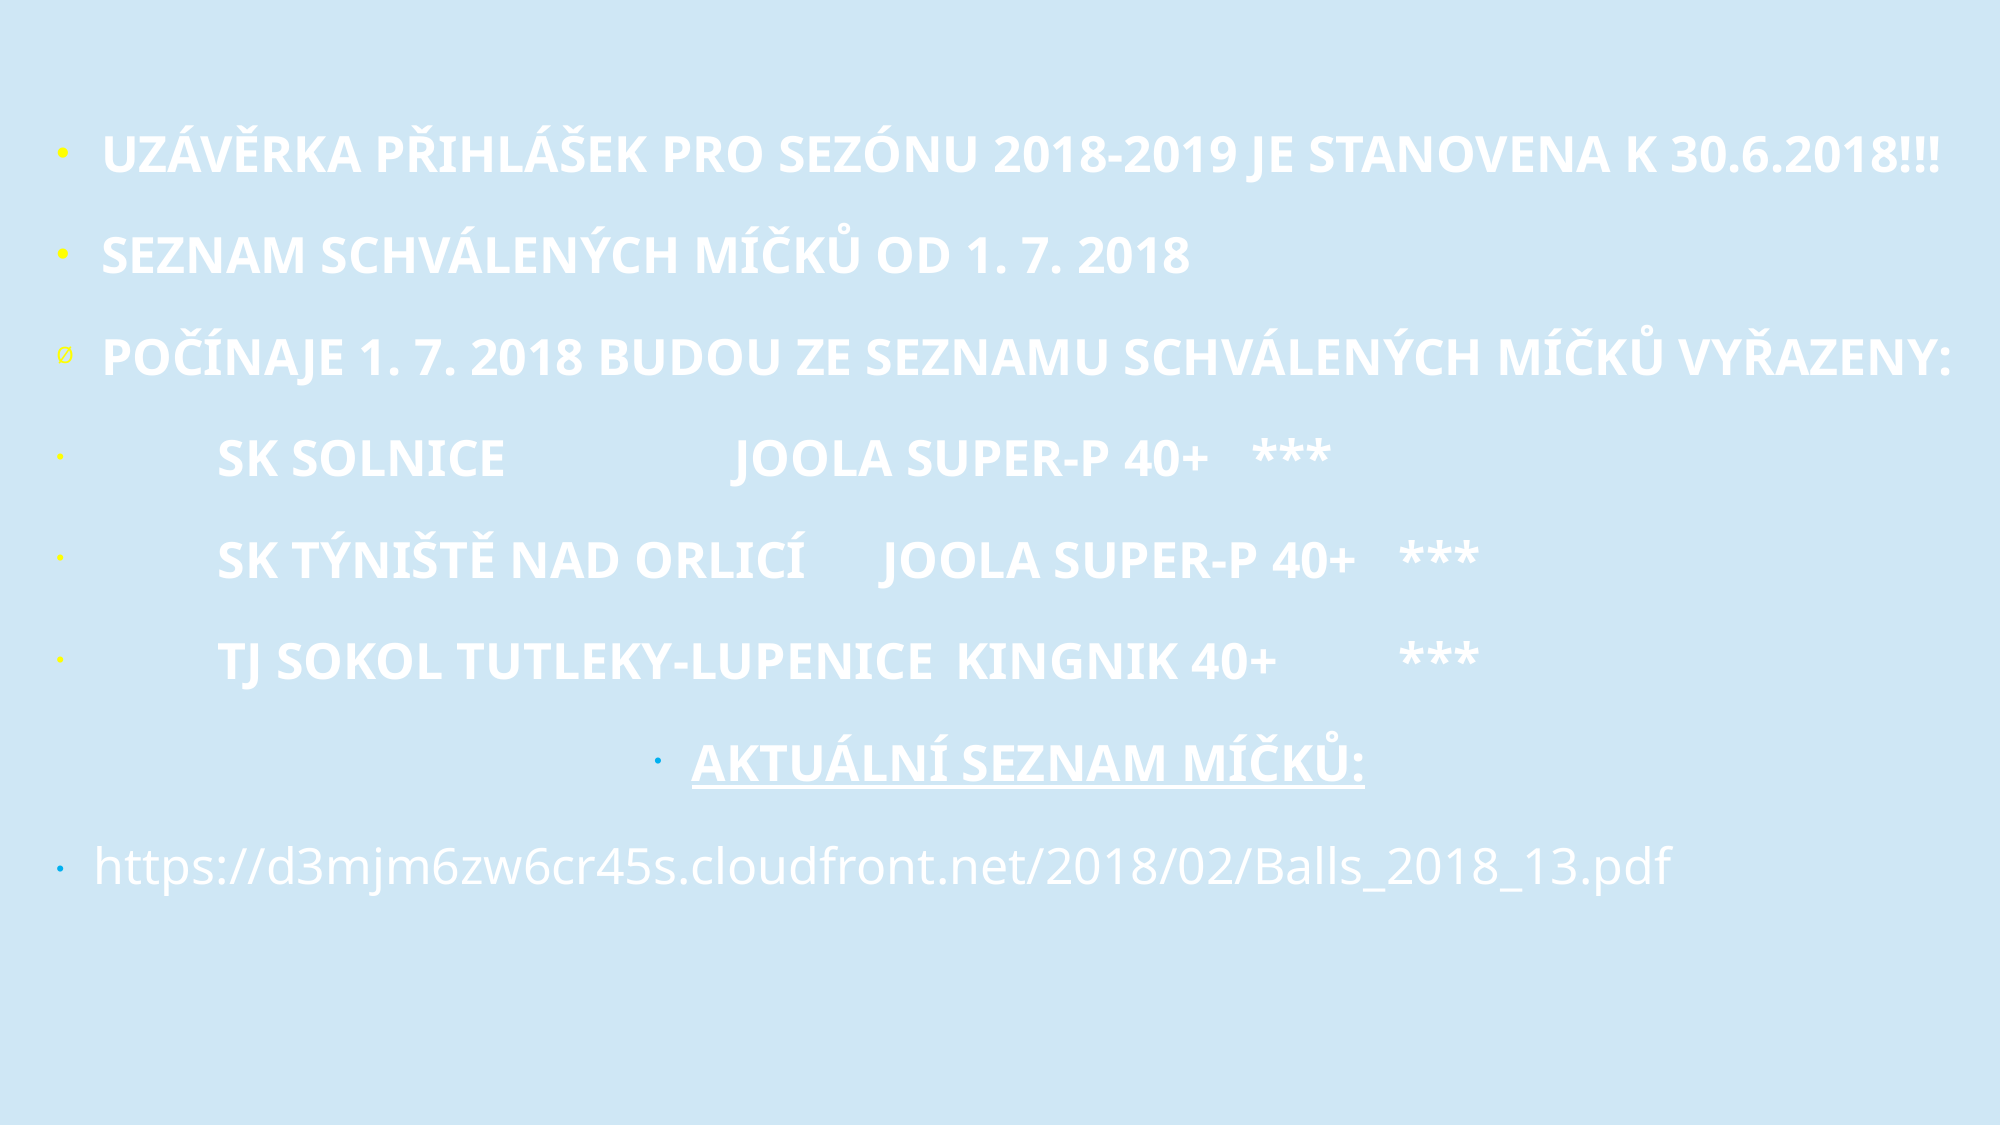

# UZÁVĚRKA PŘIHLÁŠEK PRO SEZÓNU 2018-2019 JE STANOVENA K 30.6.2018!!!
SEZNAM SCHVÁLENÝCH MÍČKŮ OD 1. 7. 2018
POČÍNAJE 1. 7. 2018 BUDOU ZE SEZNAMU SCHVÁLENÝCH MÍČKŮ VYŘAZENY:
SK SOLNICE				JOOLA SUPER-P 40+	***
SK TÝNIŠTĚ NAD ORLICÍ		JOOLA SUPER-P 40+	***
TJ SOKOL TUTLEKY-LUPENICE	KINGNIK 40+ 		***
AKTUÁLNÍ SEZNAM MÍČKŮ:
https://d3mjm6zw6cr45s.cloudfront.net/2018/02/Balls_2018_13.pdf